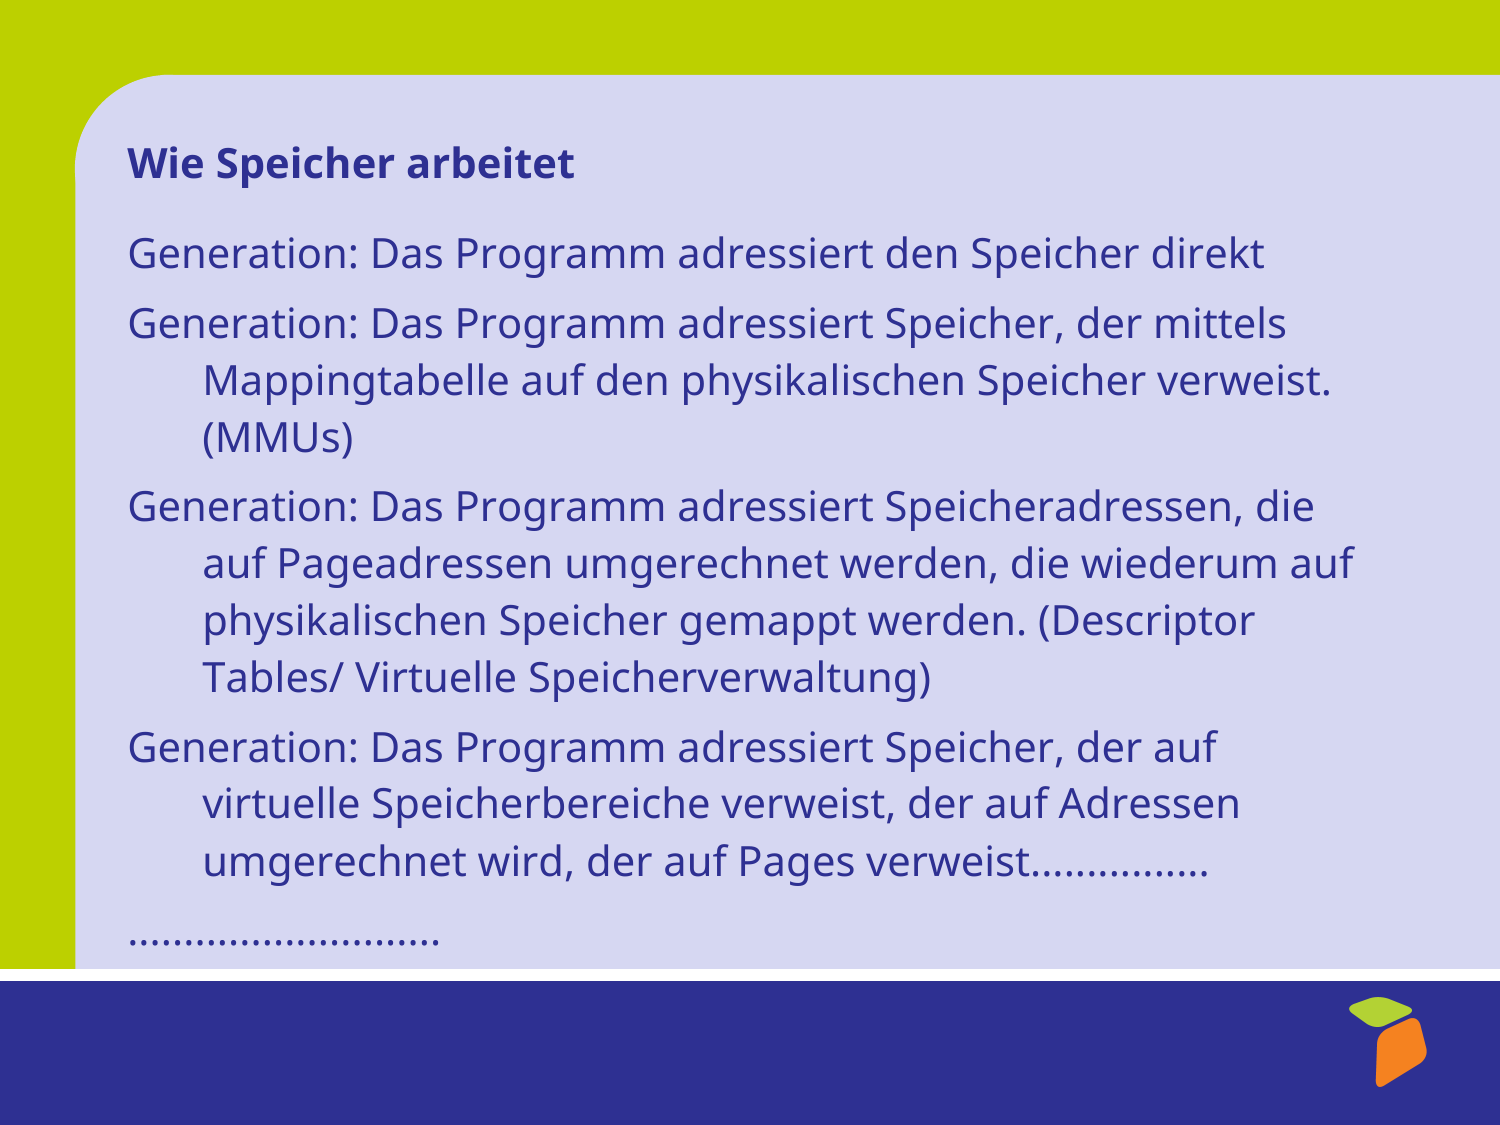

# Wie Speicher arbeitet
Generation: Das Programm adressiert den Speicher direkt
Generation: Das Programm adressiert Speicher, der mittels Mappingtabelle auf den physikalischen Speicher verweist. (MMUs)
Generation: Das Programm adressiert Speicheradressen, die auf Pageadressen umgerechnet werden, die wiederum auf physikalischen Speicher gemappt werden. (Descriptor Tables/ Virtuelle Speicherverwaltung)
Generation: Das Programm adressiert Speicher, der auf virtuelle Speicherbereiche verweist, der auf Adressen umgerechnet wird, der auf Pages verweist................
............................